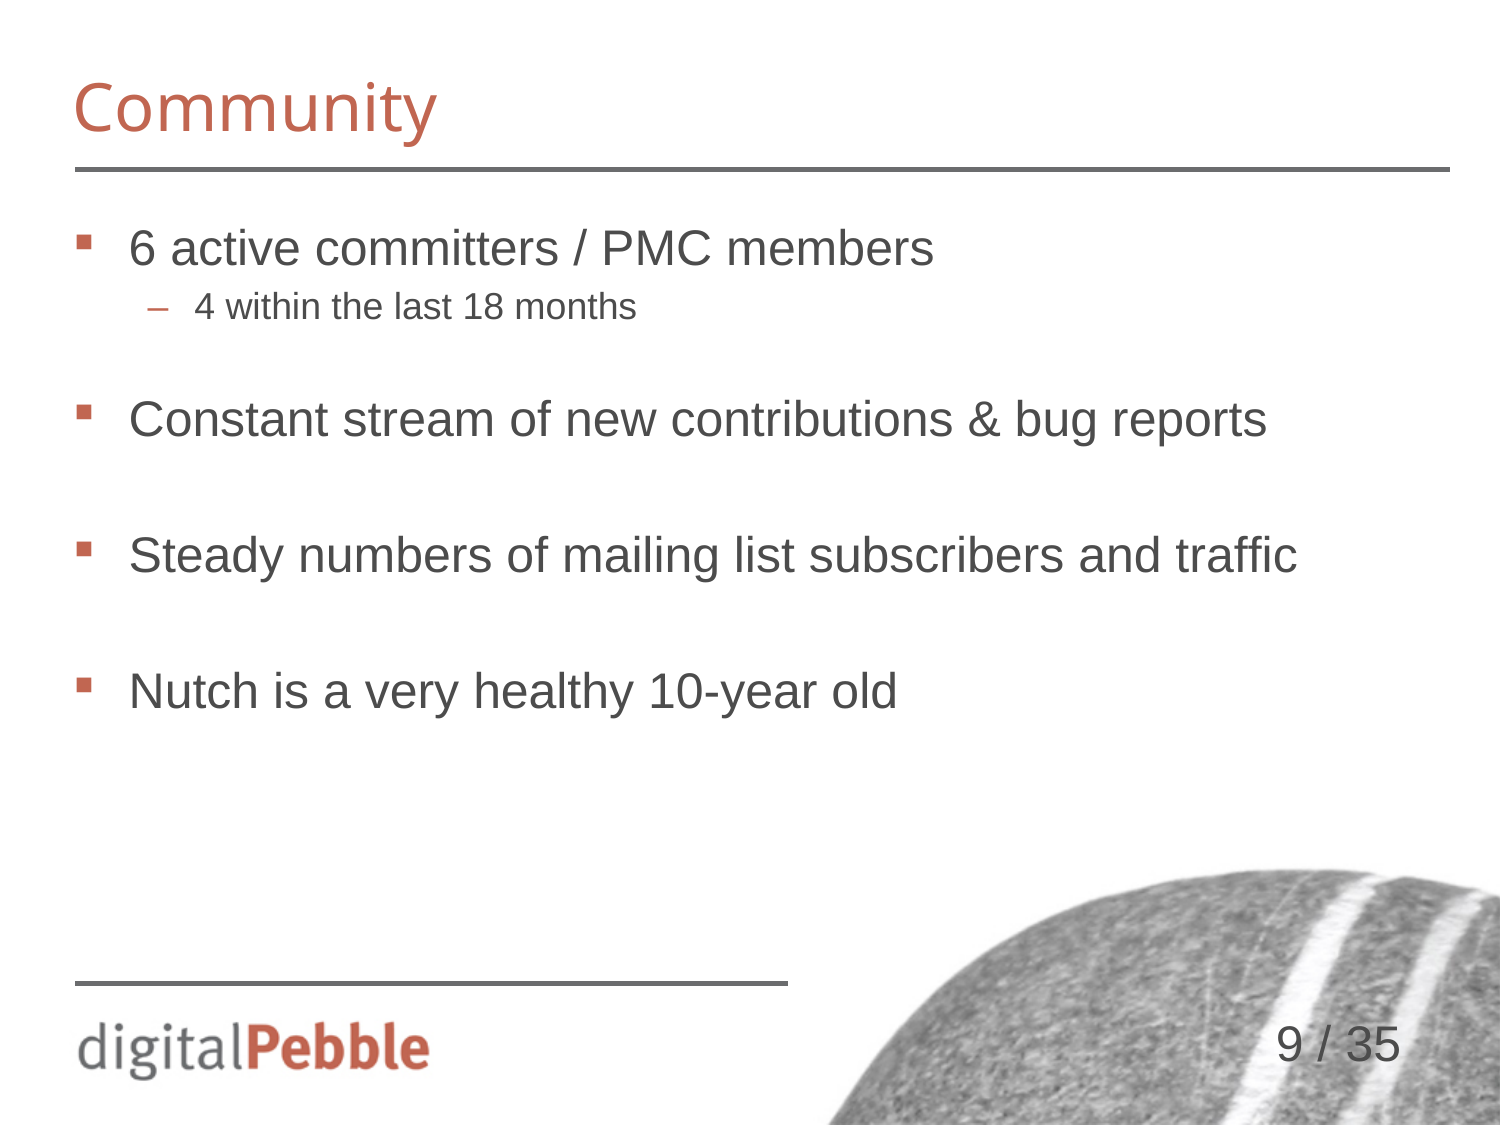

# Community
6 active committers / PMC members
4 within the last 18 months
Constant stream of new contributions & bug reports
Steady numbers of mailing list subscribers and traffic
Nutch is a very healthy 10-year old